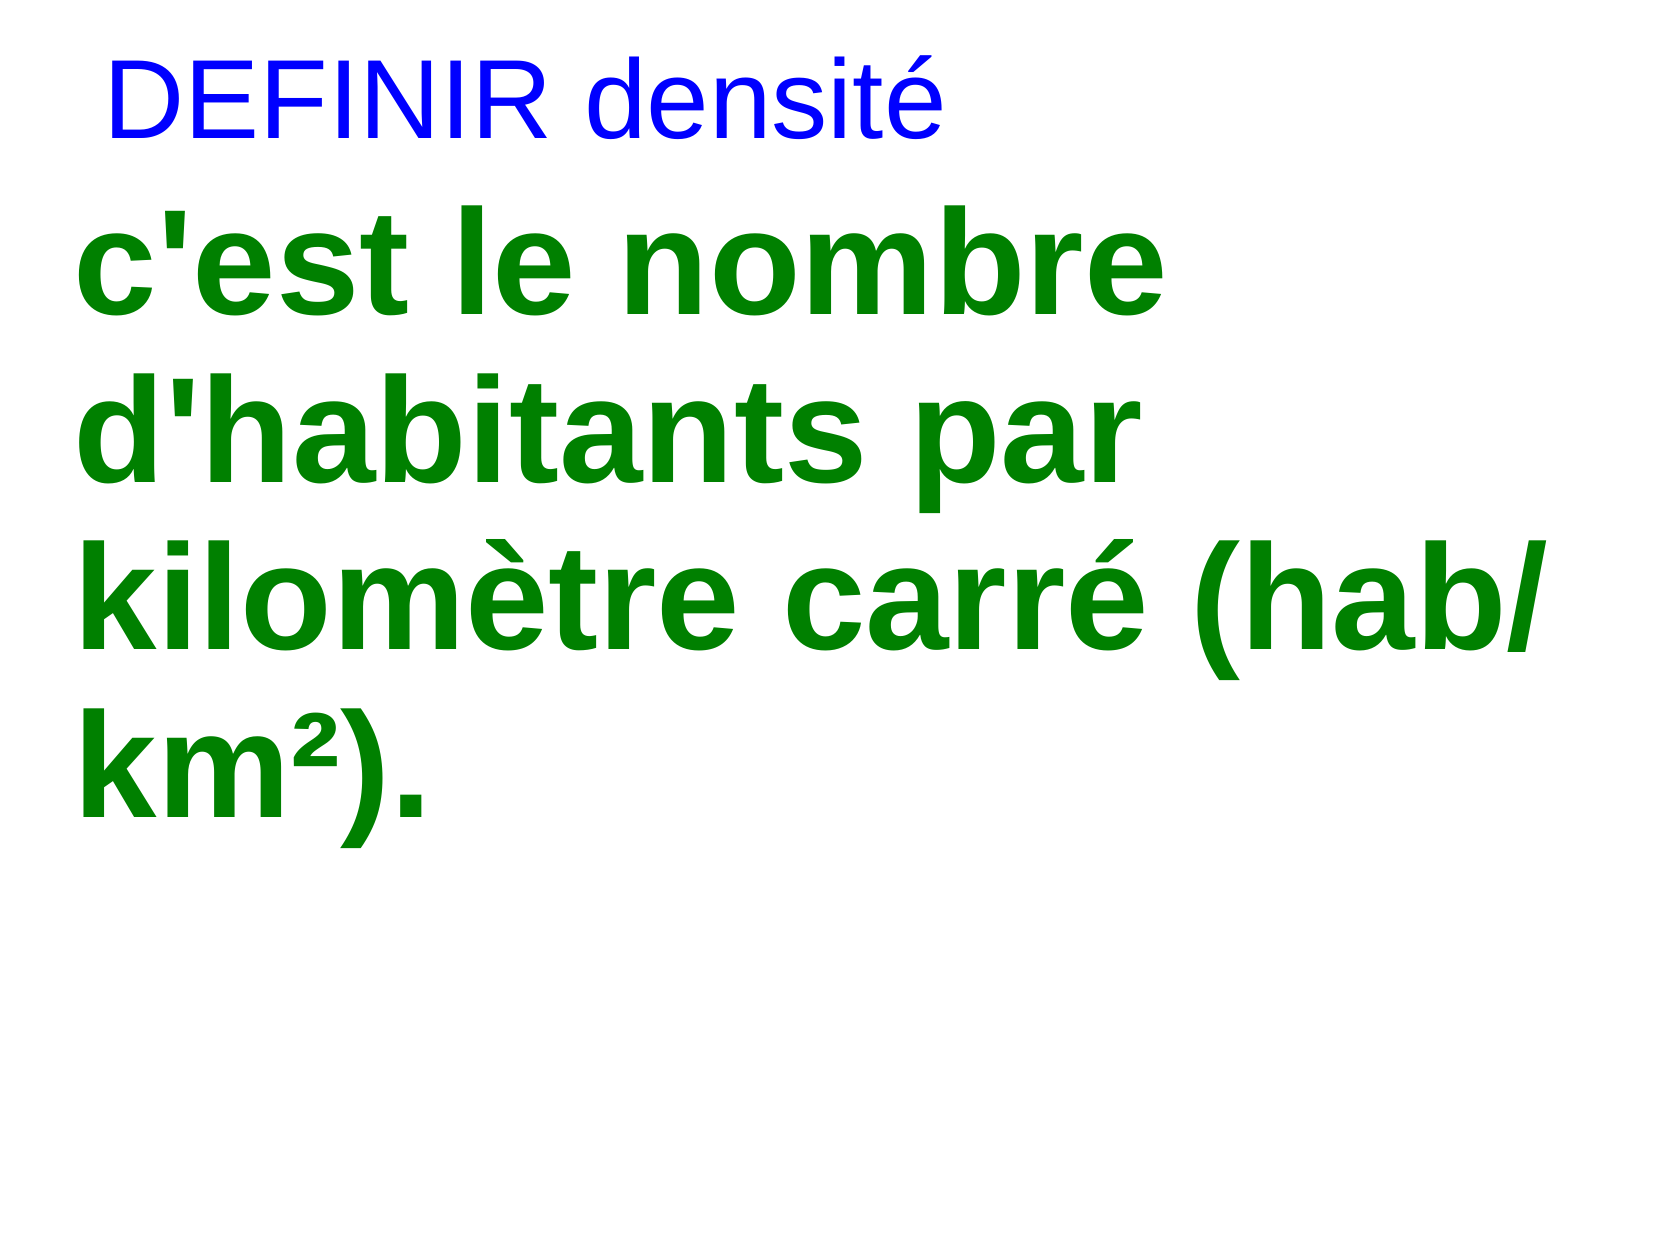

DEFINIR densité
c'est le nombre d'habitants par kilomètre carré (hab/ km²).